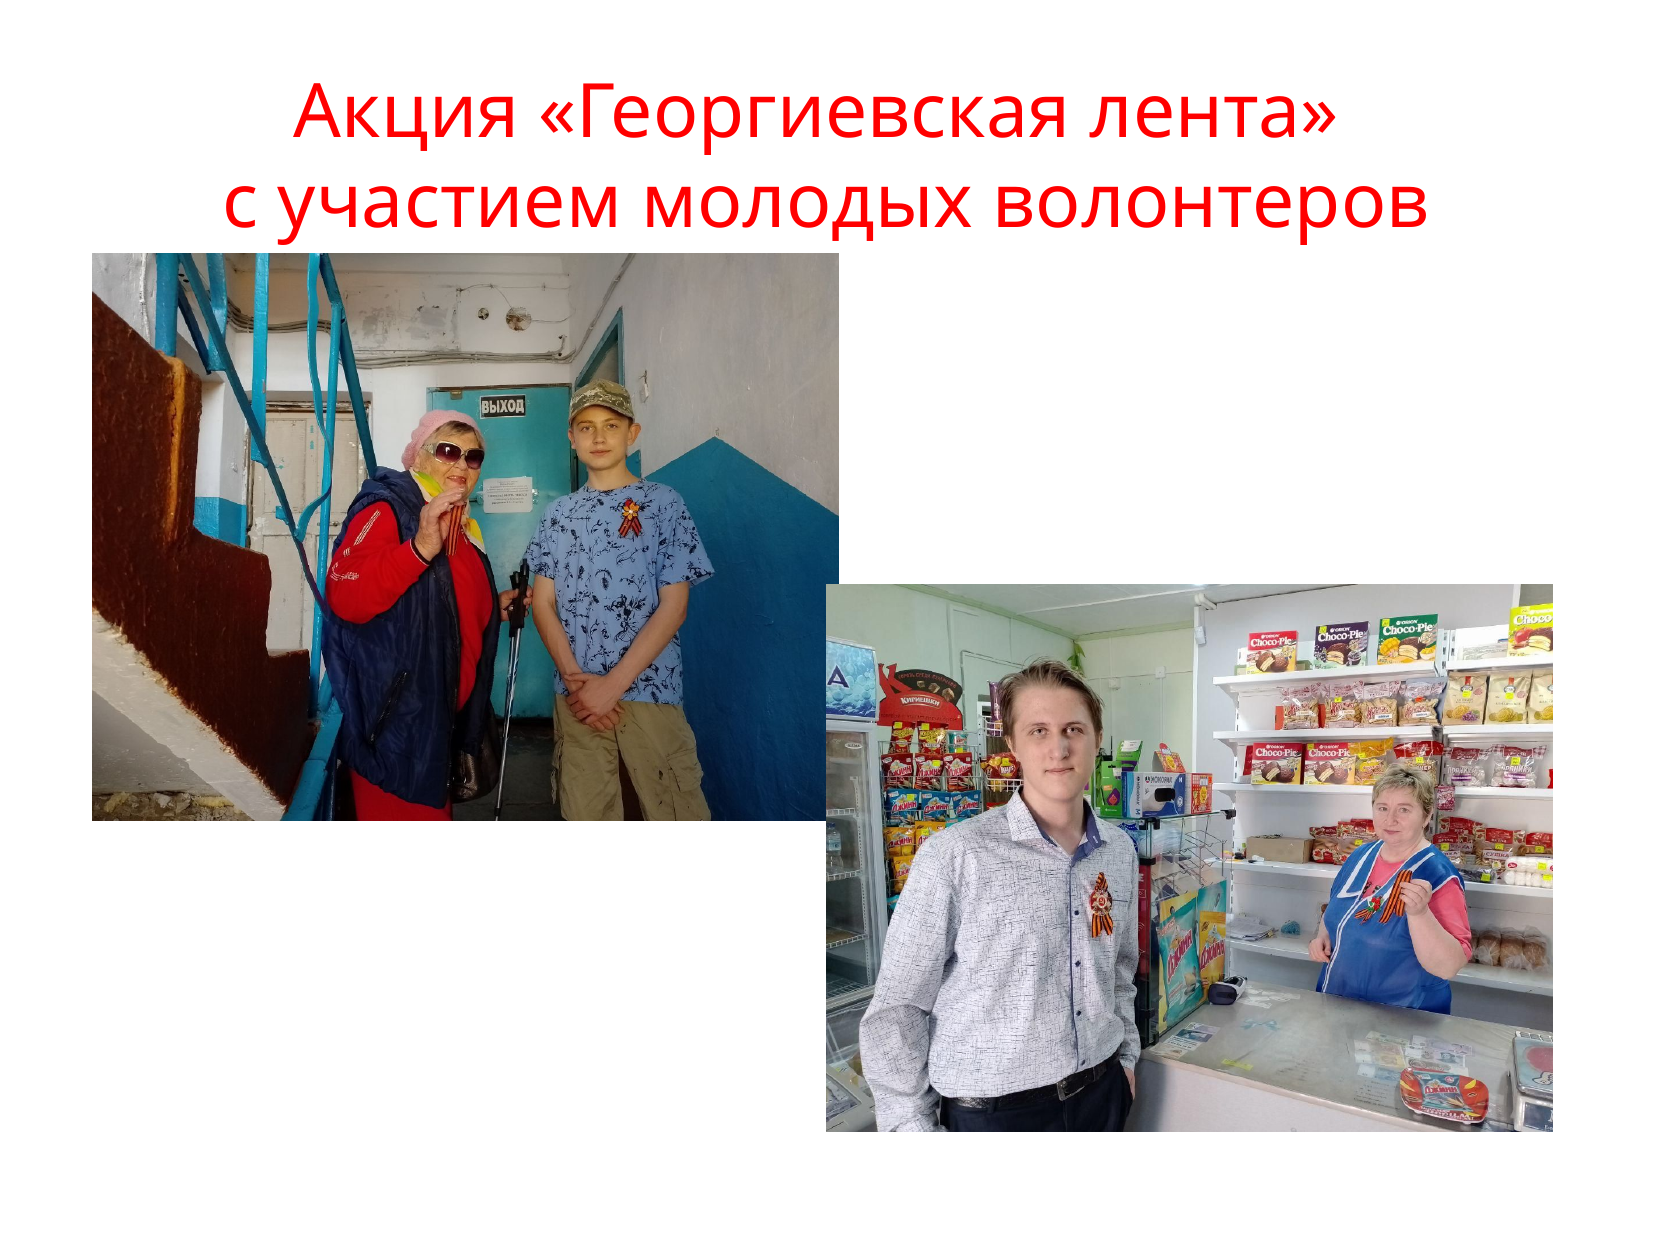

# Акция «Георгиевская лента» с участием молодых волонтеров